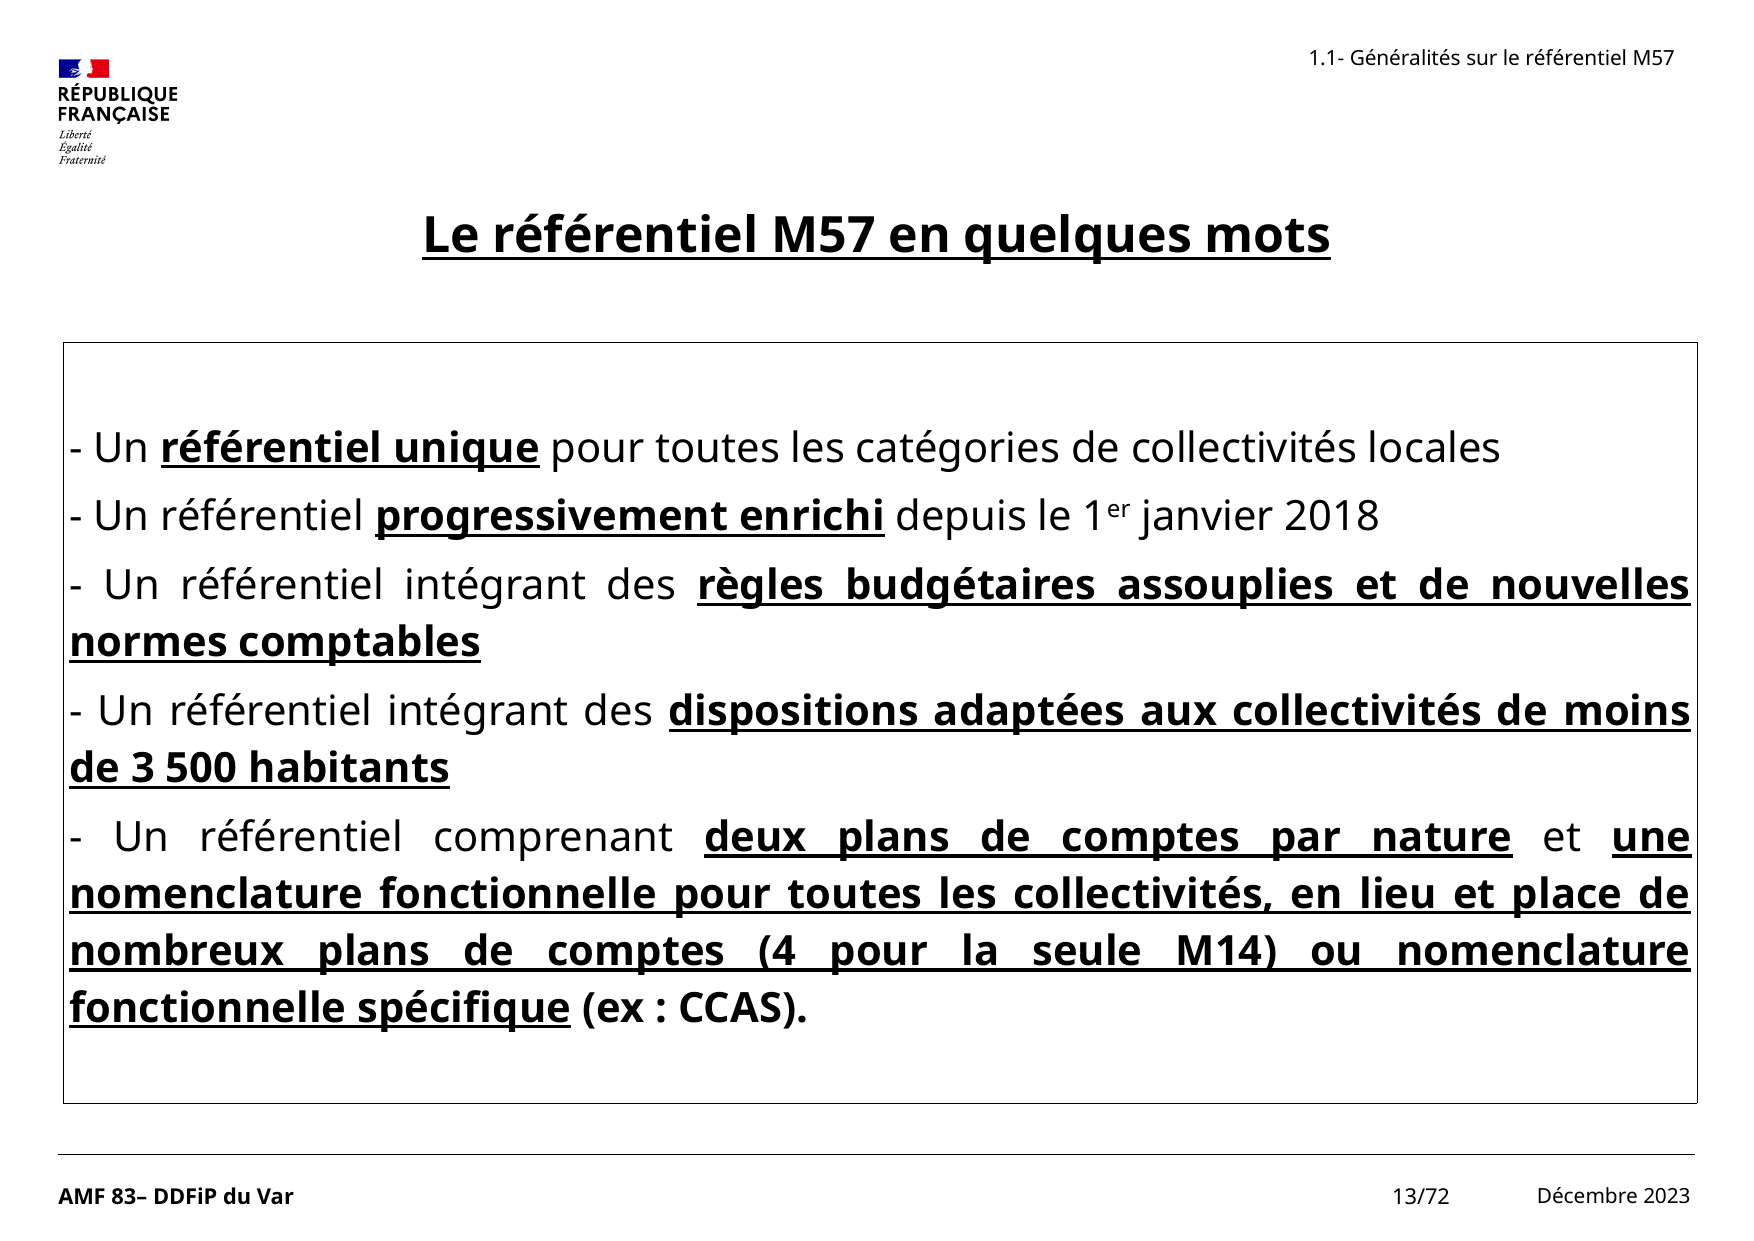

1.1- Généralités sur le référentiel M57
Le référentiel M57 en quelques mots
| - Un référentiel unique pour toutes les catégories de collectivités locales - Un référentiel progressivement enrichi depuis le 1er janvier 2018 - Un référentiel intégrant des règles budgétaires assouplies et de nouvelles normes comptables - Un référentiel intégrant des dispositions adaptées aux collectivités de moins de 3 500 habitants - Un référentiel comprenant deux plans de comptes par nature et une nomenclature fonctionnelle pour toutes les collectivités, en lieu et place de nombreux plans de comptes (4 pour la seule M14) ou nomenclature fonctionnelle spécifique (ex : CCAS). |
| --- |